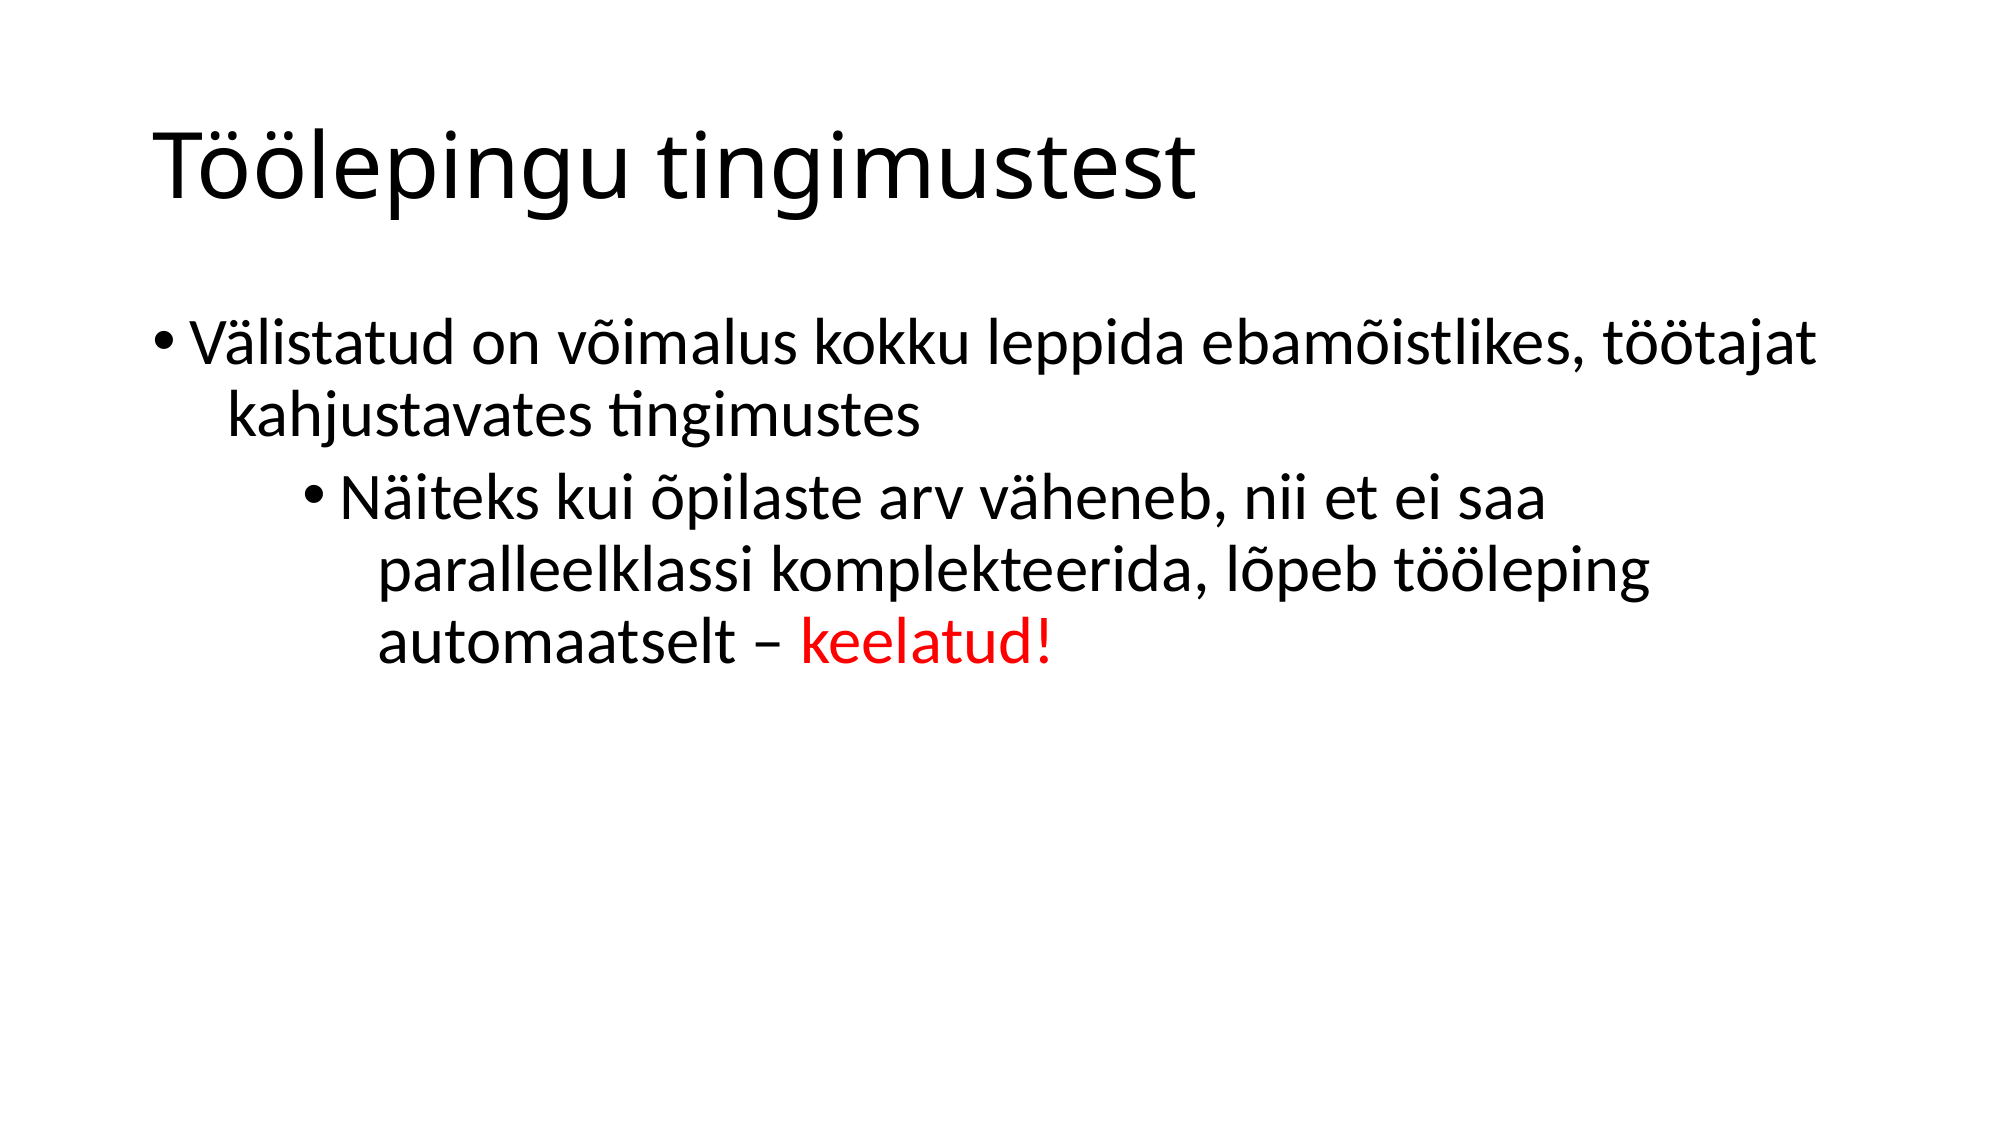

# Töölepingu tingimustest
Välistatud on võimalus kokku leppida ebamõistlikes, töötajat kahjustavates tingimustes
Näiteks kui õpilaste arv väheneb, nii et ei saa paralleelklassi komplekteerida, lõpeb tööleping automaatselt – keelatud!